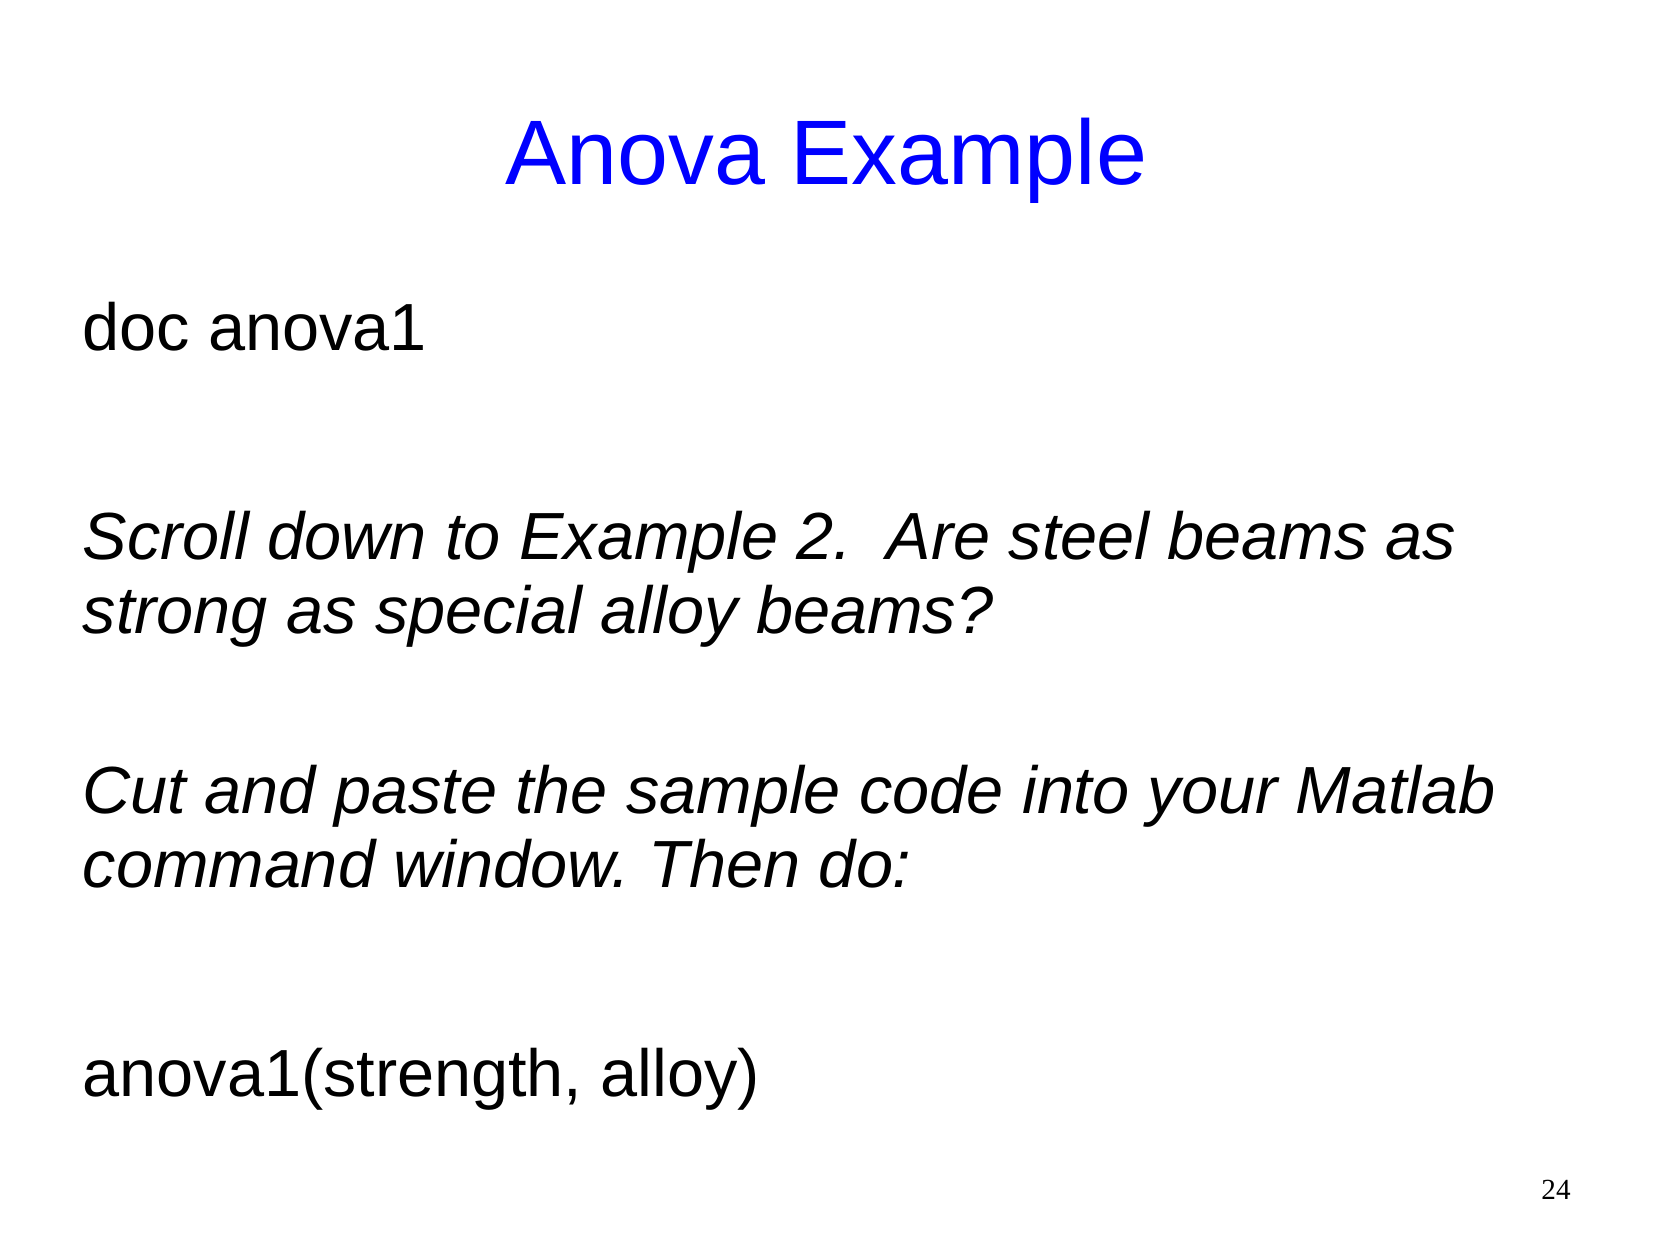

# Anova Example
doc anova1
Scroll down to Example 2. Are steel beams as strong as special alloy beams?
Cut and paste the sample code into your Matlab command window. Then do:
anova1(strength, alloy)
24